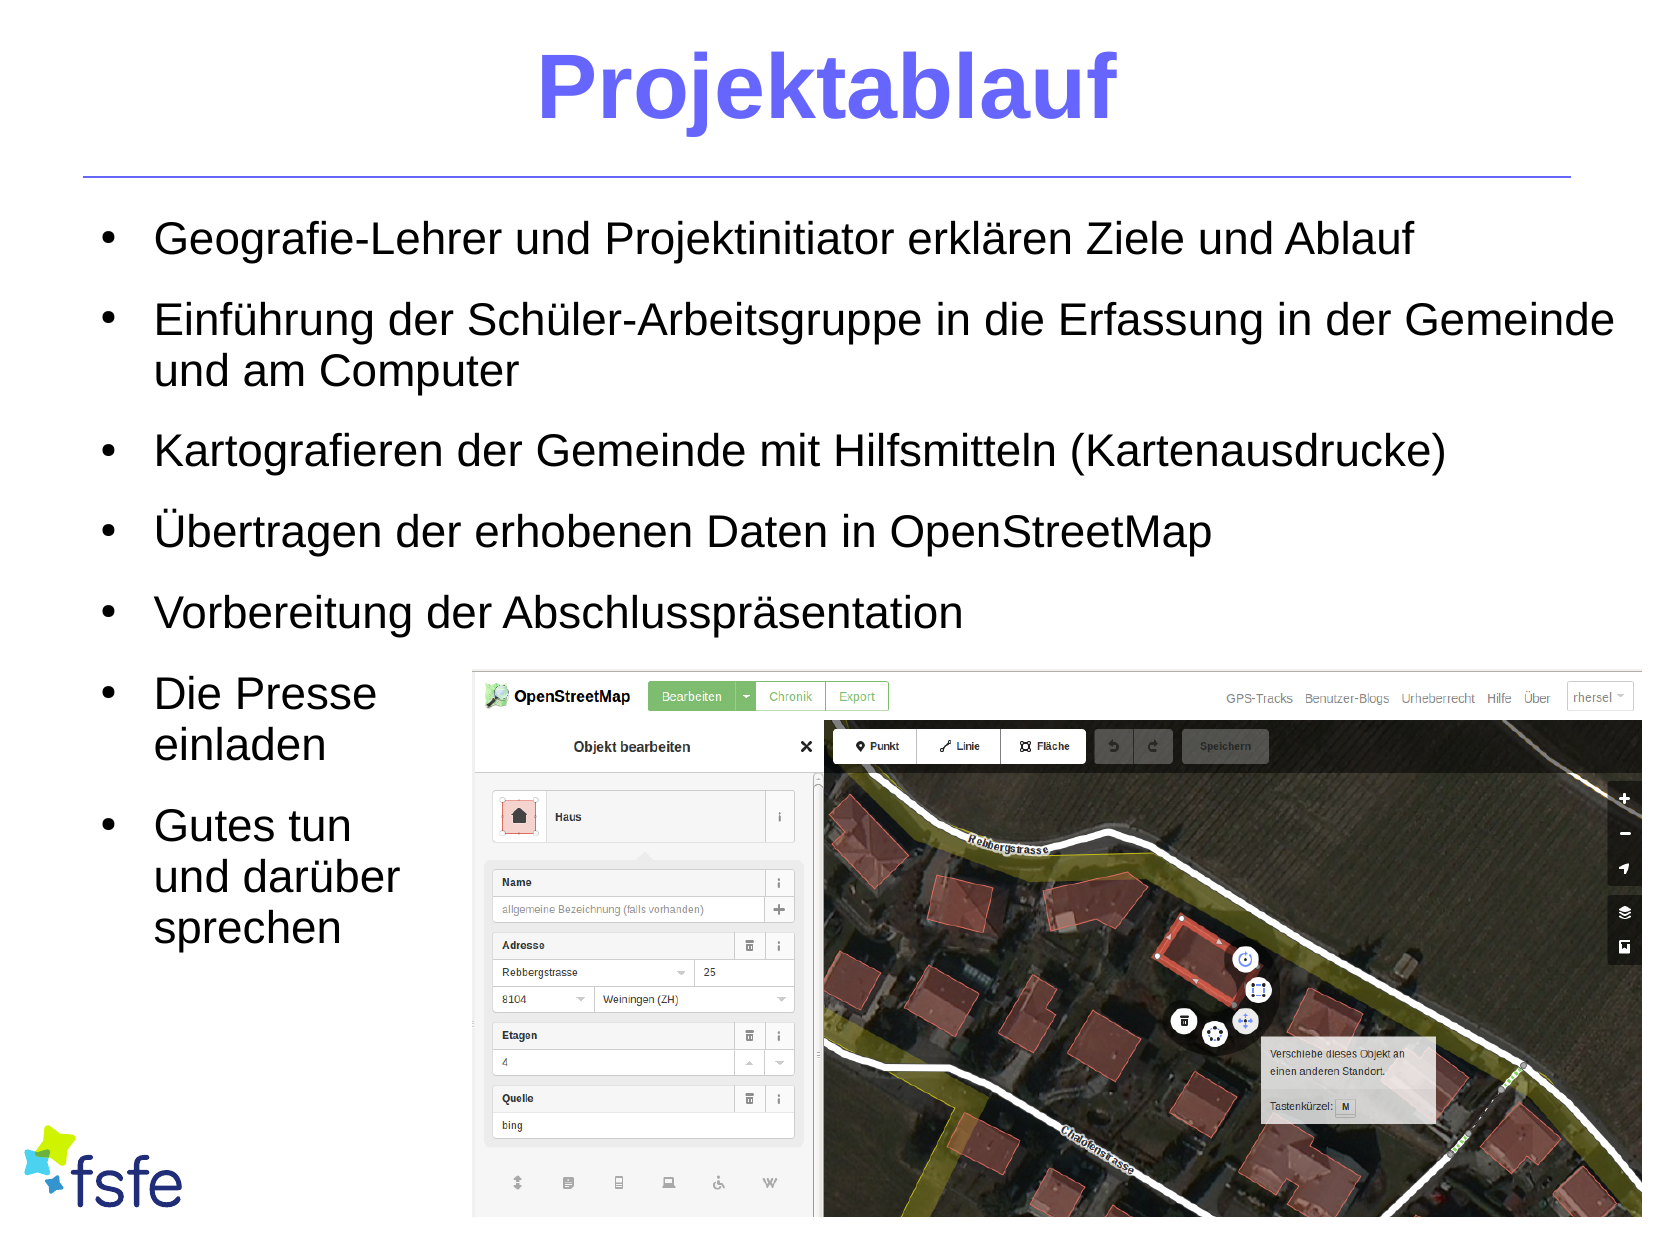

# Projektablauf
Geografie-Lehrer und Projektinitiator erklären Ziele und Ablauf
Einführung der Schüler-Arbeitsgruppe in die Erfassung in der Gemeinde und am Computer
Kartografieren der Gemeinde mit Hilfsmitteln (Kartenausdrucke)
Übertragen der erhobenen Daten in OpenStreetMap
Vorbereitung der Abschlusspräsentation
Die Presse
einladen
Gutes tun
und darüber
sprechen
5